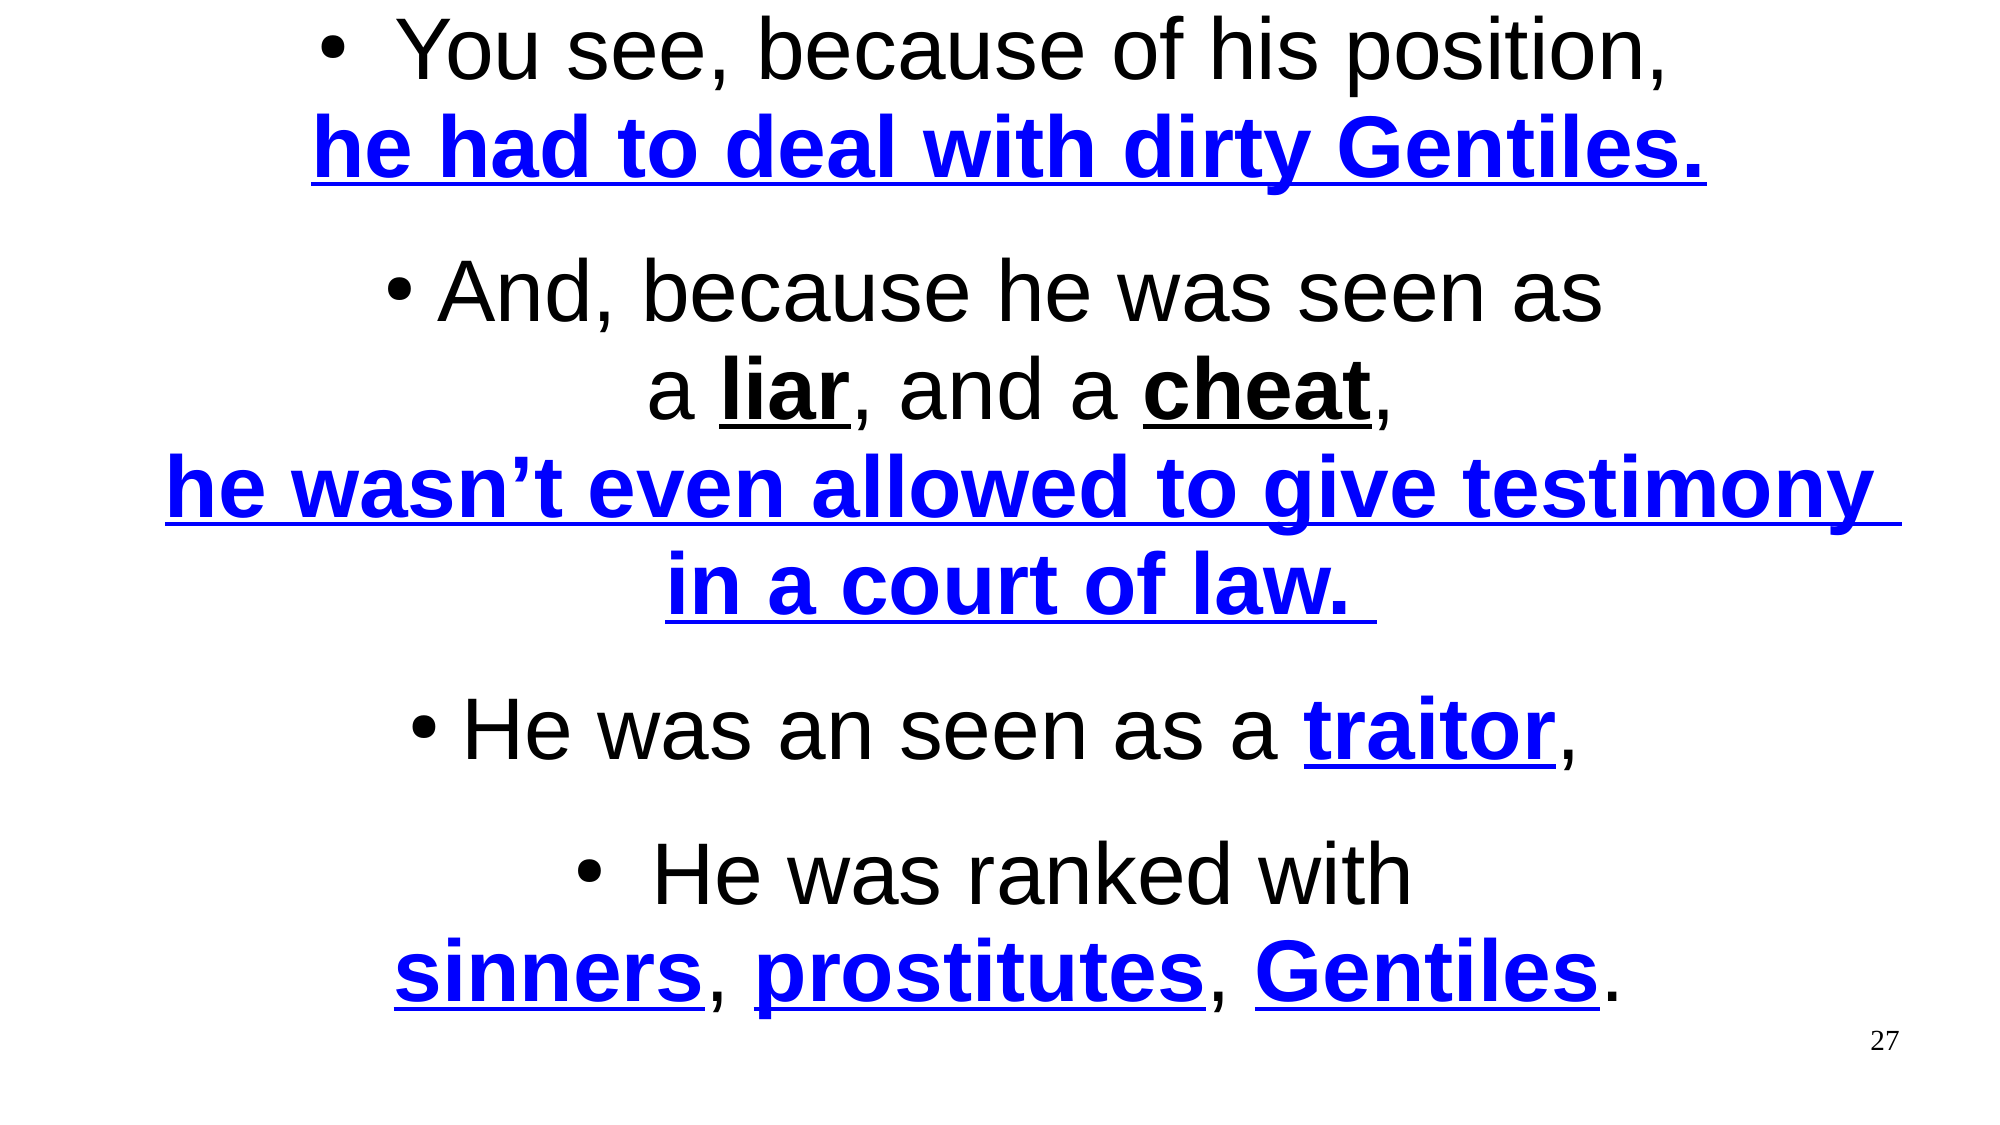

# You see, because of his position, he had to deal with dirty Gentiles.
And, because he was seen as
a liar, and a cheat,
he wasn’t even allowed to give testimony
in a court of law.
He was an seen as a traitor,
 He was ranked with
sinners, prostitutes, Gentiles.
27